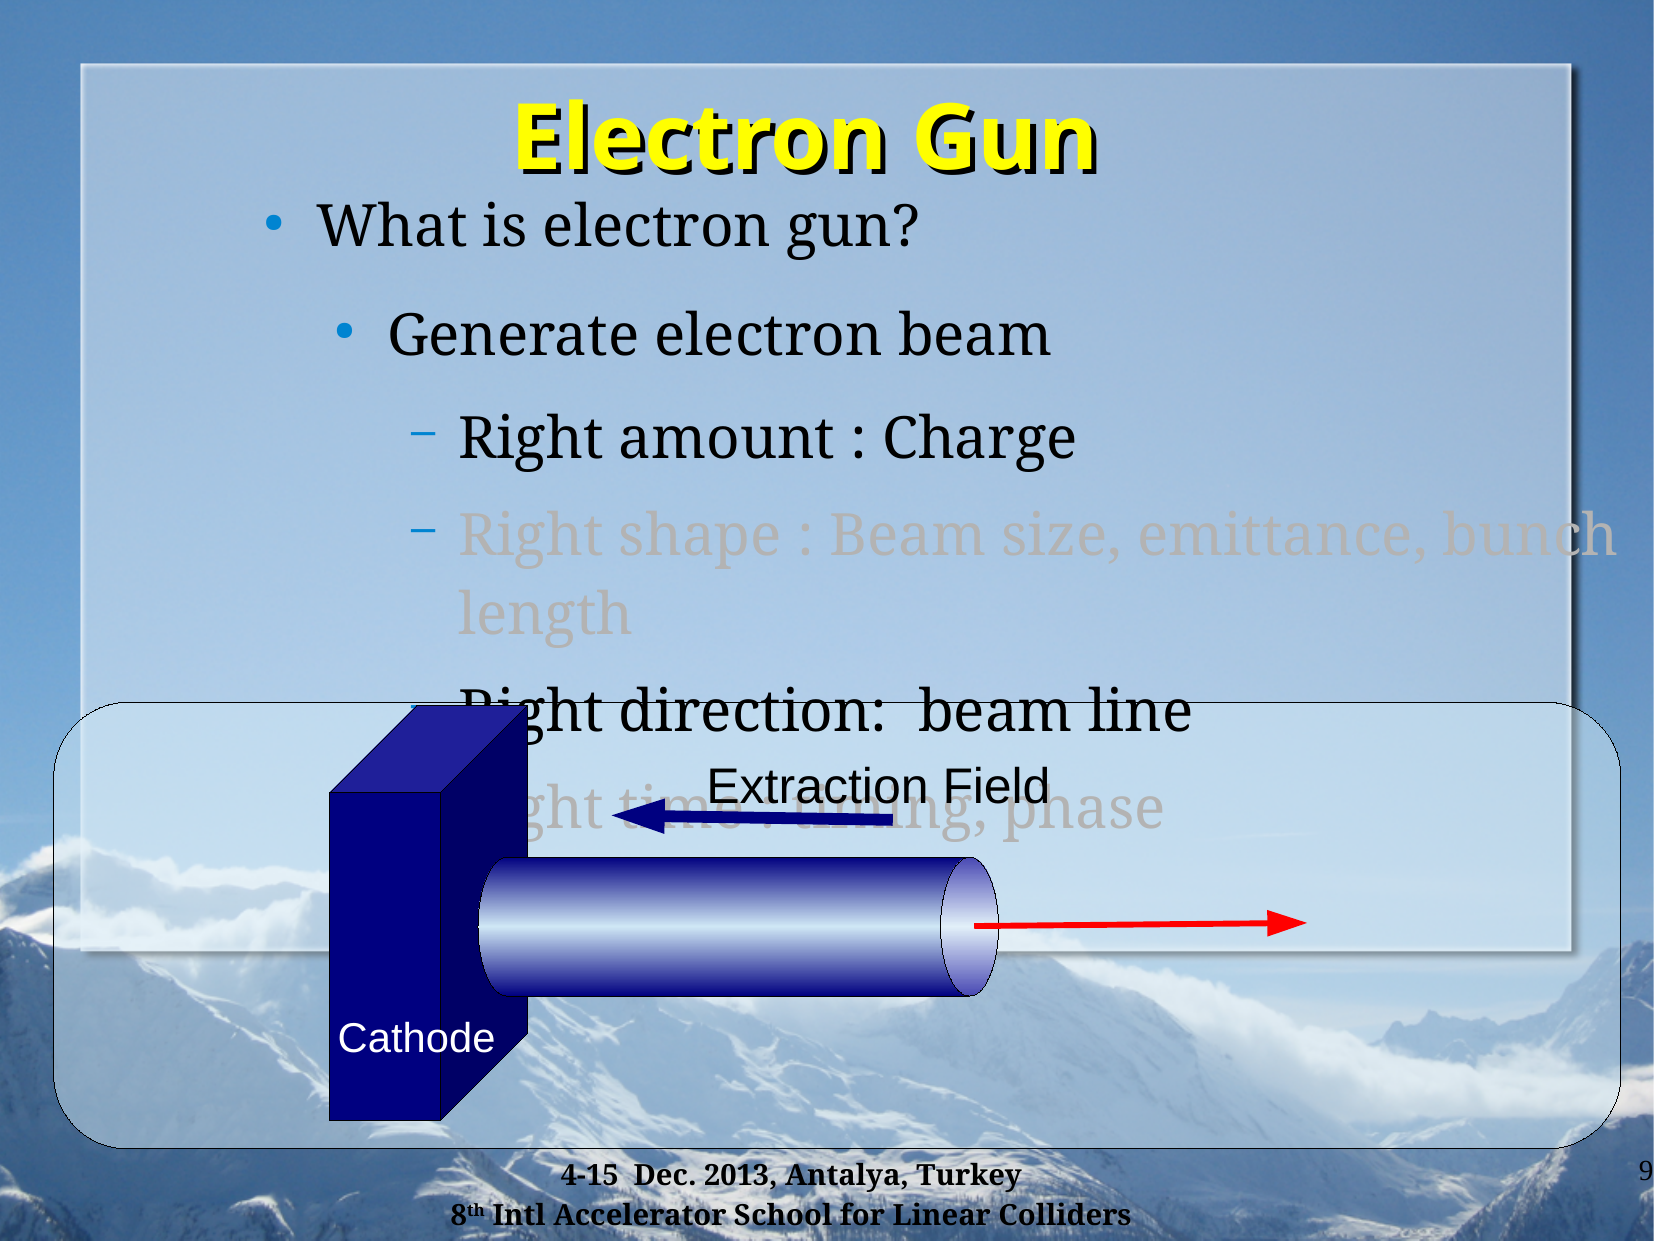

# Electron Gun
What is electron gun?
Generate electron beam
Right amount : Charge
Right shape : Beam size, emittance, bunch length
Right direction: beam line
Right time : timing, phase
Extraction Field
3.2nC
Cathode
9